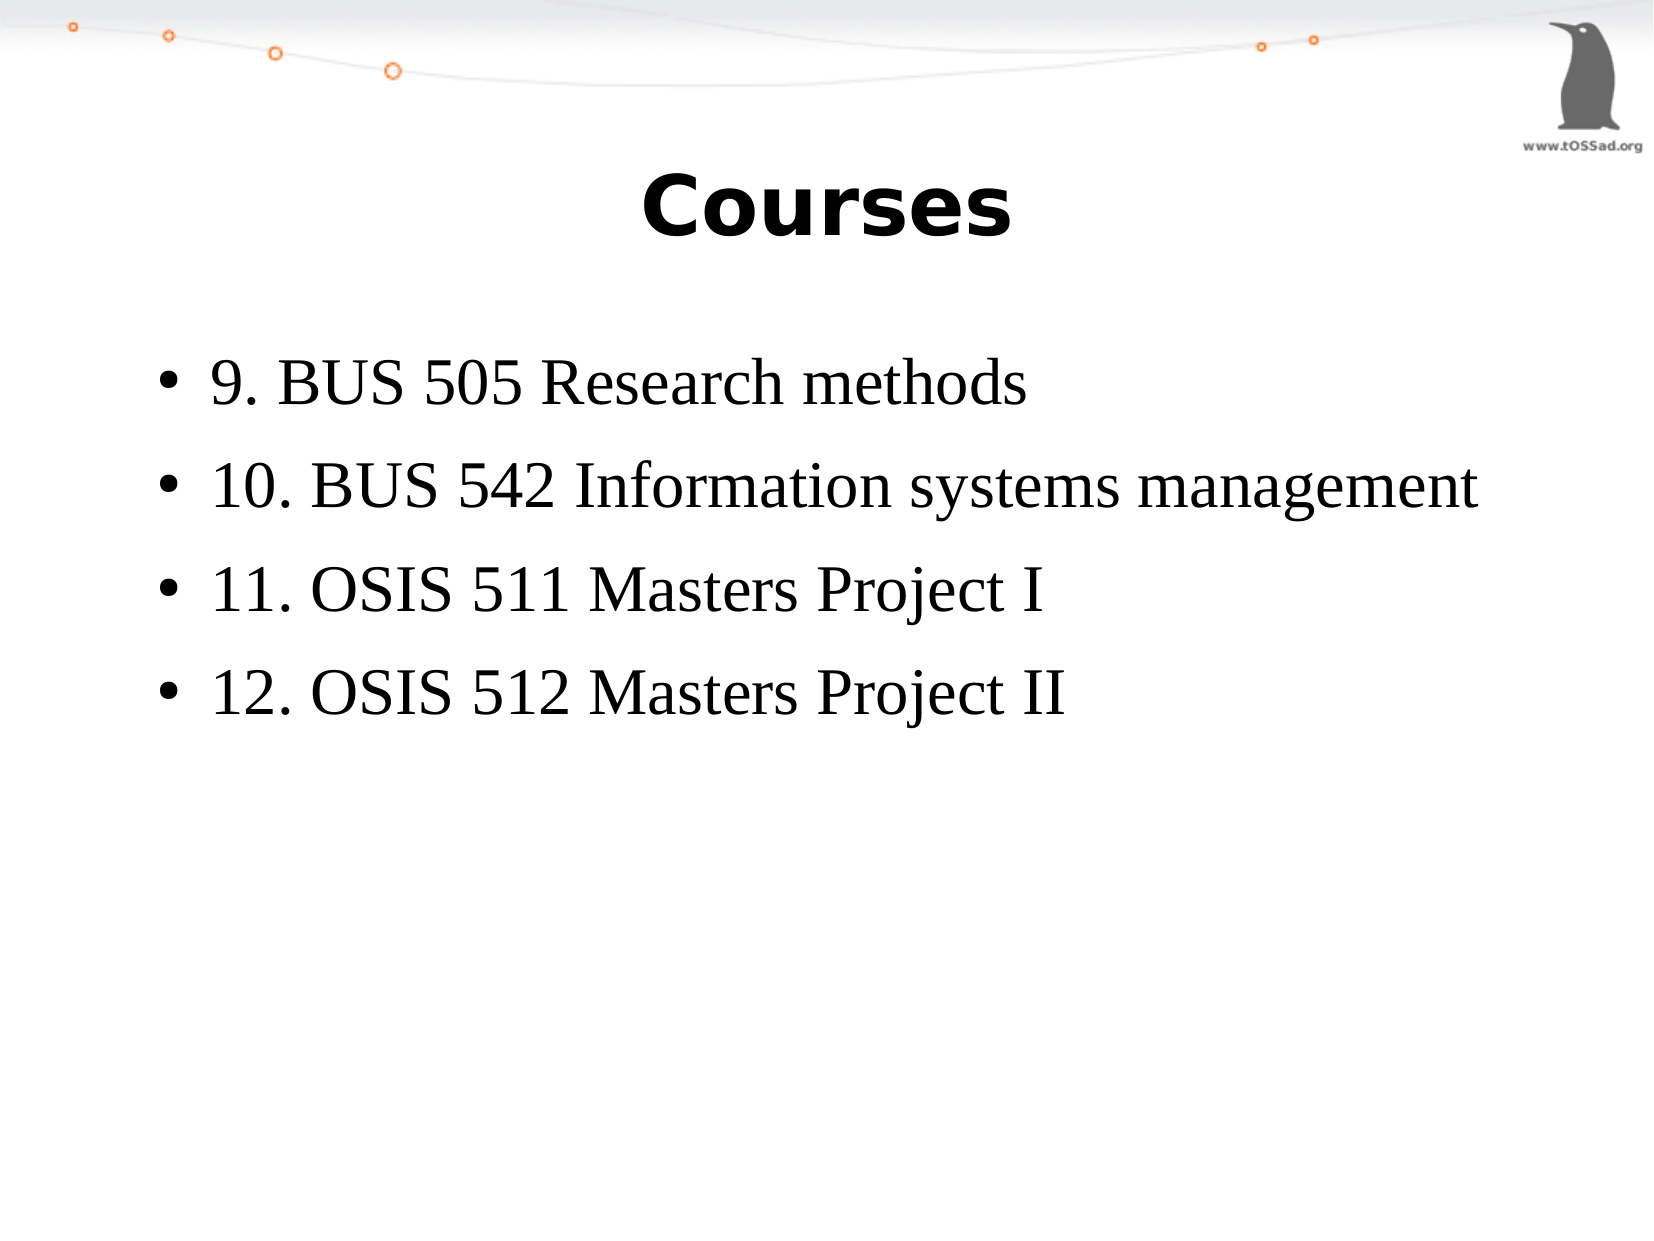

Courses
# 9. BUS 505 Research methods
10. BUS 542 Information systems management
11. OSIS 511 Masters Project I
12. OSIS 512 Masters Project II